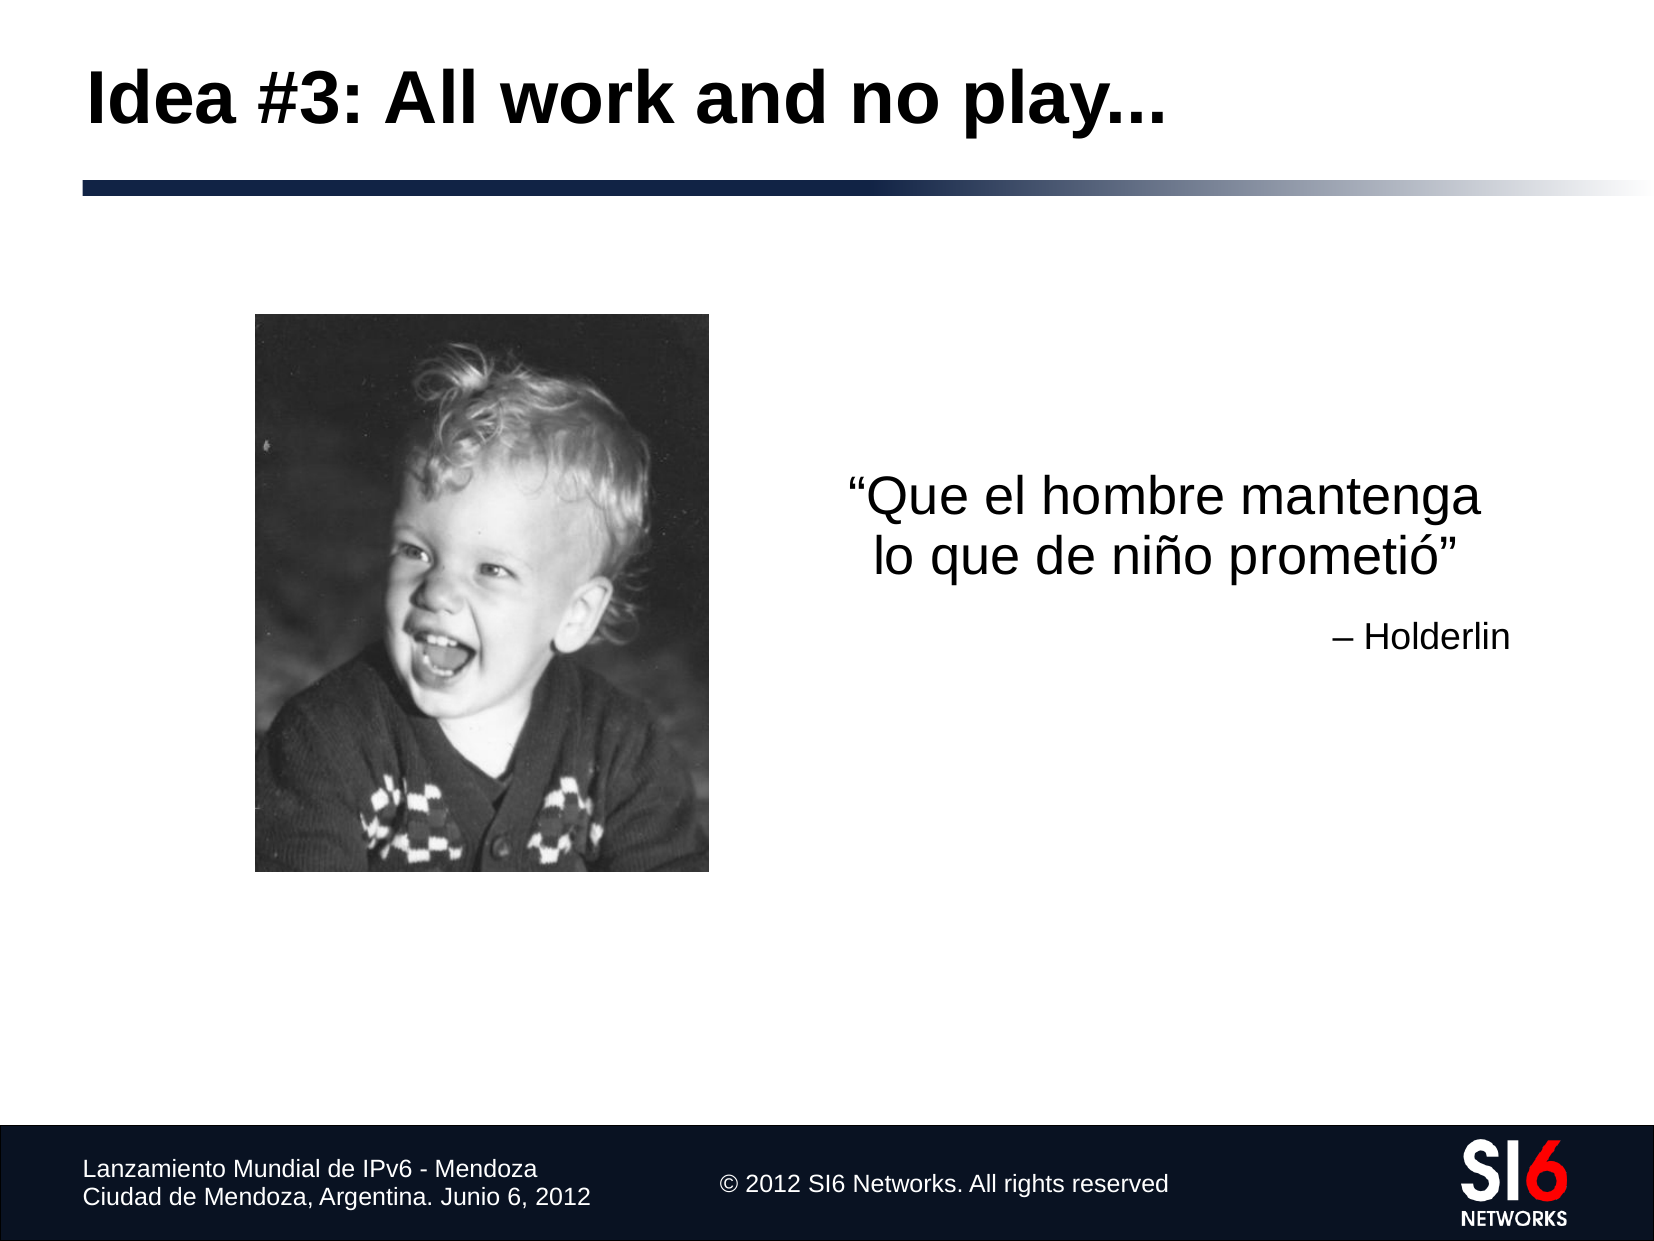

# Idea #3: All work and no play...
“Que el hombre mantenga lo que de niño prometió”
– Holderlin